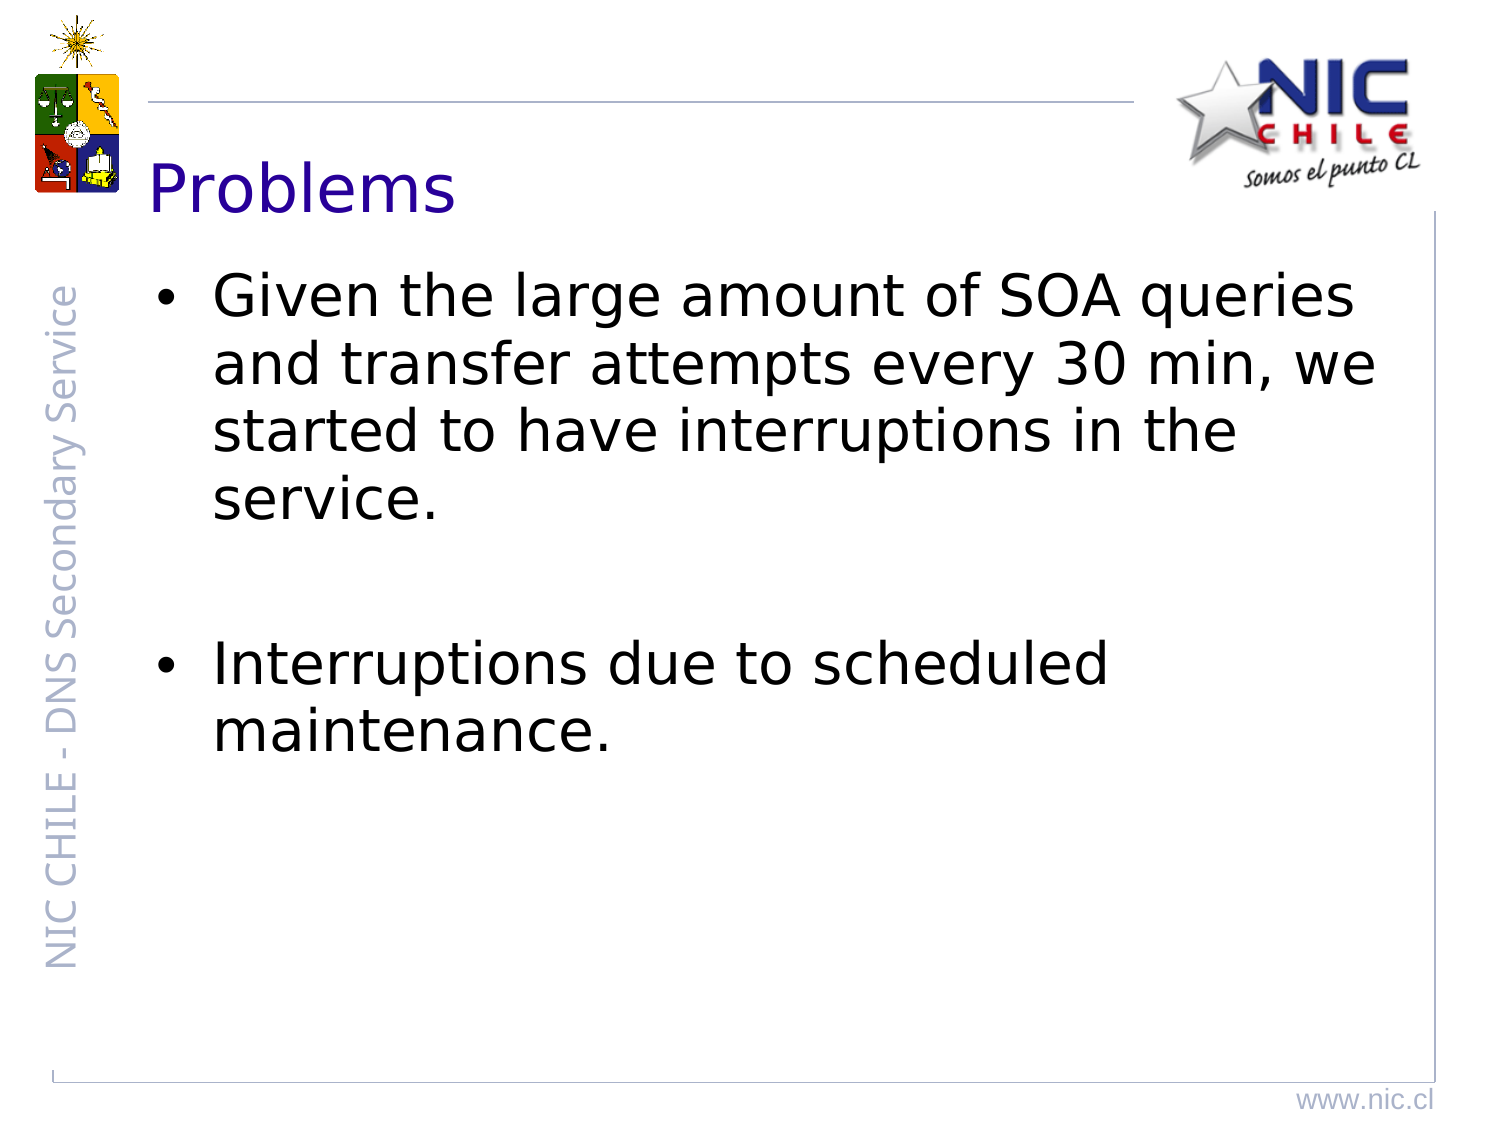

# Problems
Given the large amount of SOA queries and transfer attempts every 30 min, we started to have interruptions in the service.
Interruptions due to scheduled maintenance.